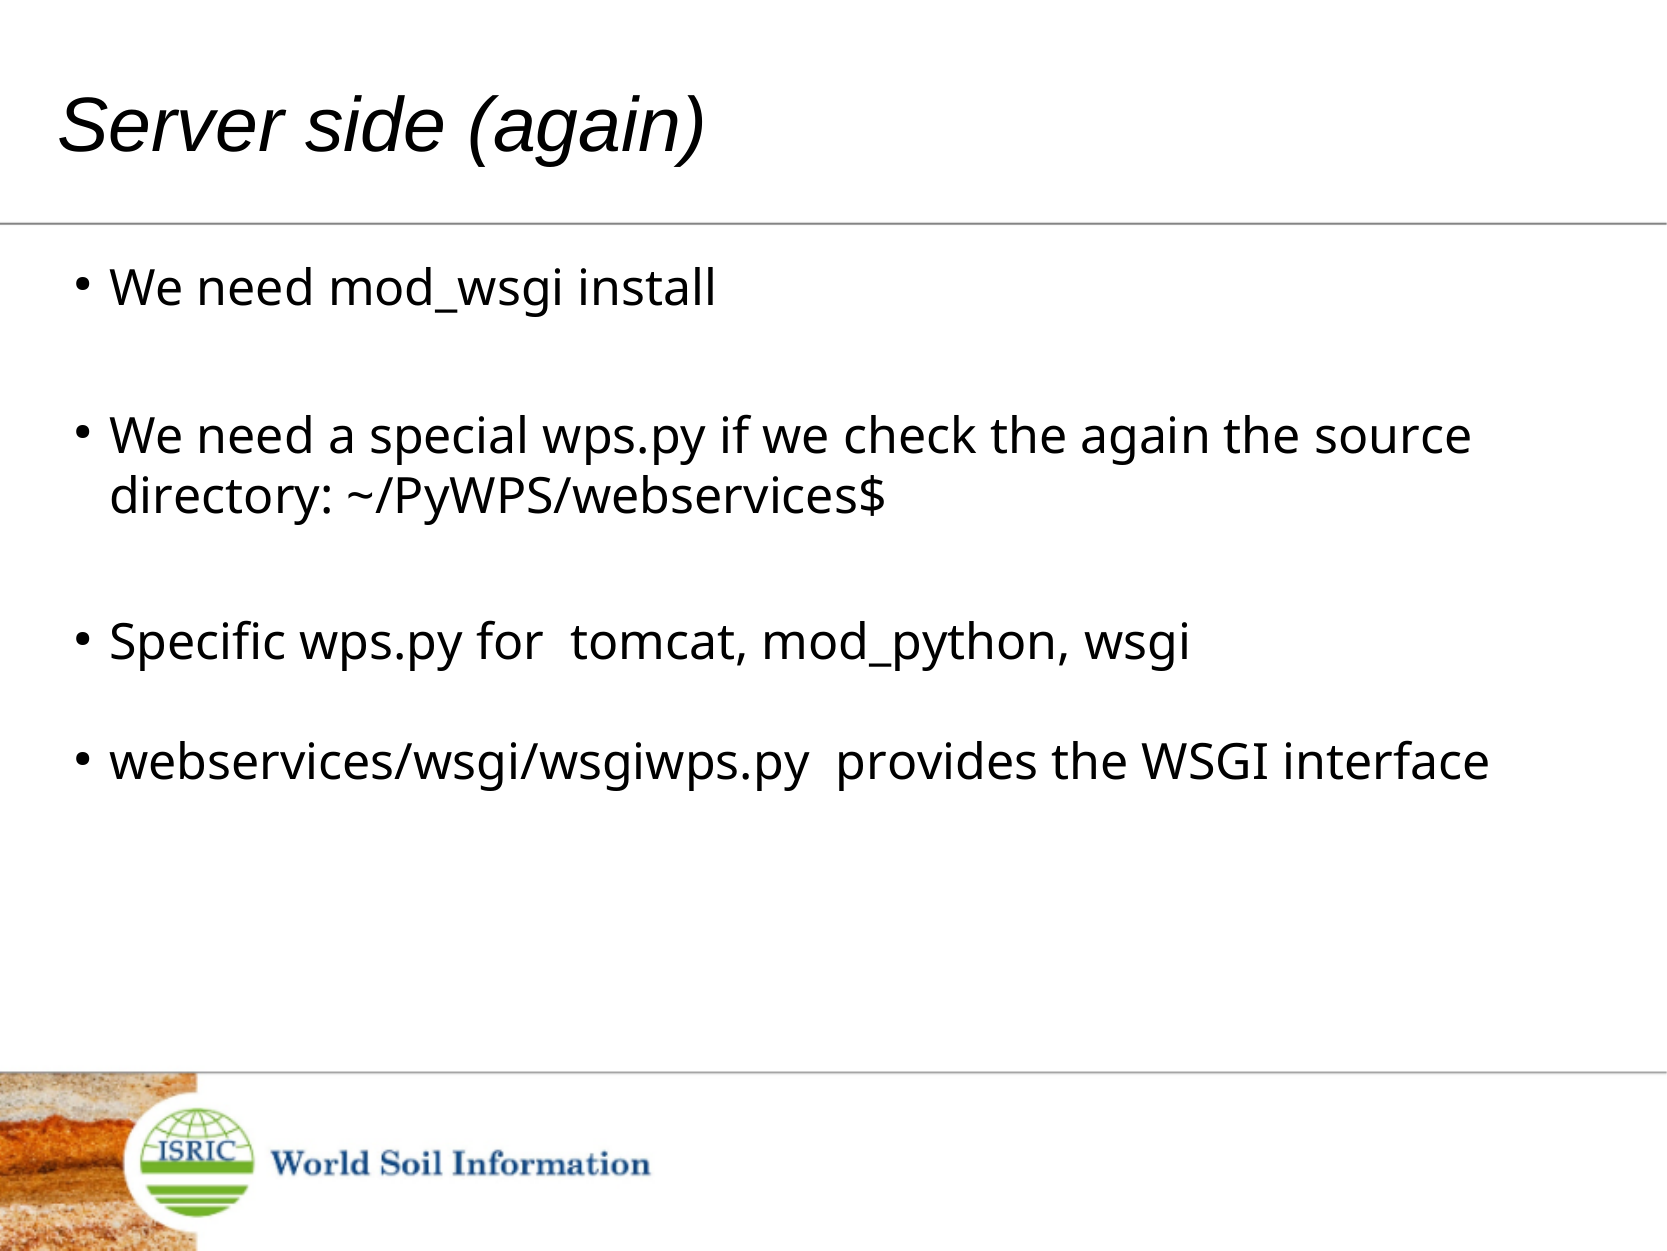

Server side (again)
We need mod_wsgi install
We need a special wps.py if we check the again the source directory: ~/PyWPS/webservices$
Specific wps.py for tomcat, mod_python, wsgi
webservices/wsgi/wsgiwps.py provides the WSGI interface
#